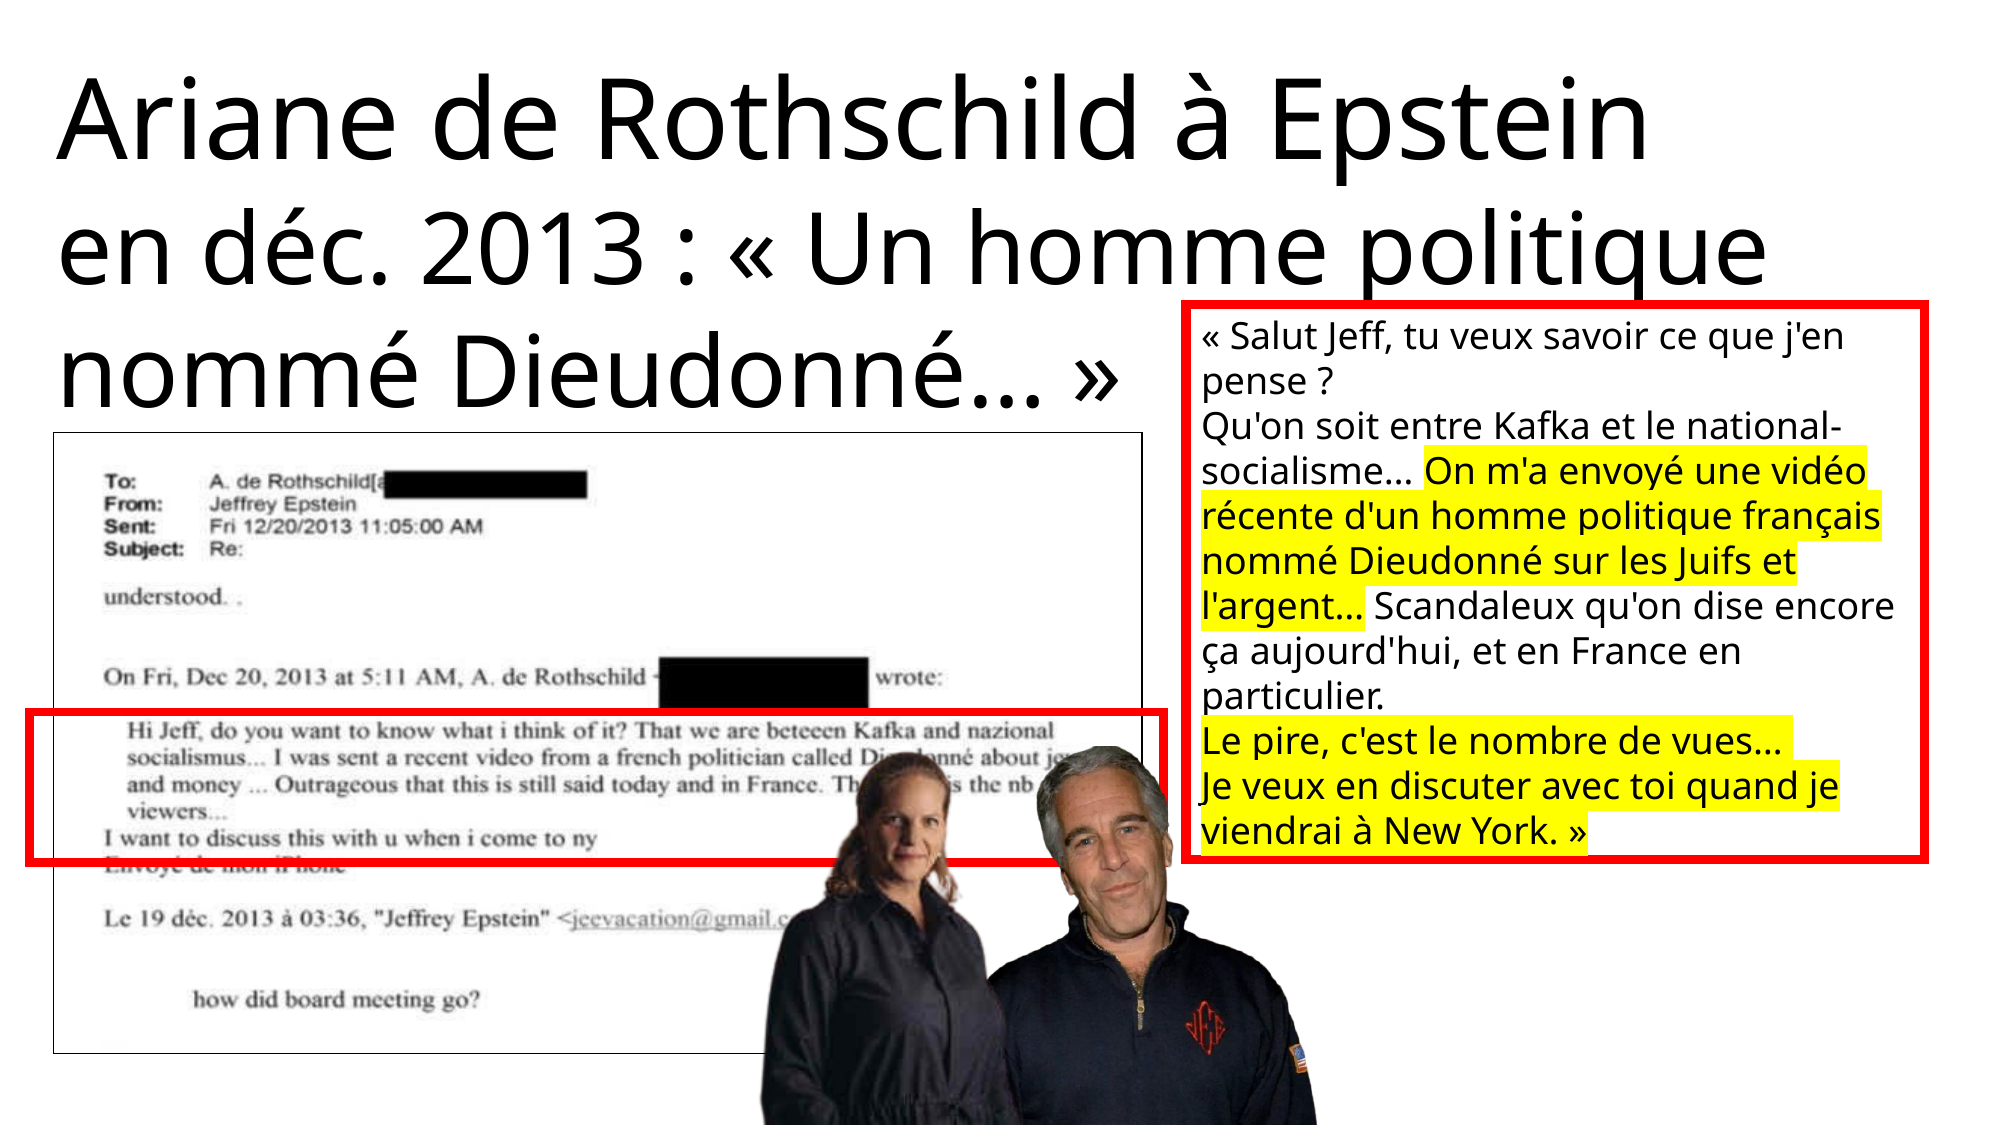

Ariane de Rothschild à Epstein
en déc. 2013 : « Un homme politique nommé Dieudonné… »
« Salut Jeff, tu veux savoir ce que j'en pense ?
Qu'on soit entre Kafka et le national-socialisme… On m'a envoyé une vidéo récente d'un homme politique français nommé Dieudonné sur les Juifs et l'argent… Scandaleux qu'on dise encore ça aujourd'hui, et en France en particulier.
Le pire, c'est le nombre de vues…
Je veux en discuter avec toi quand je viendrai à New York. »